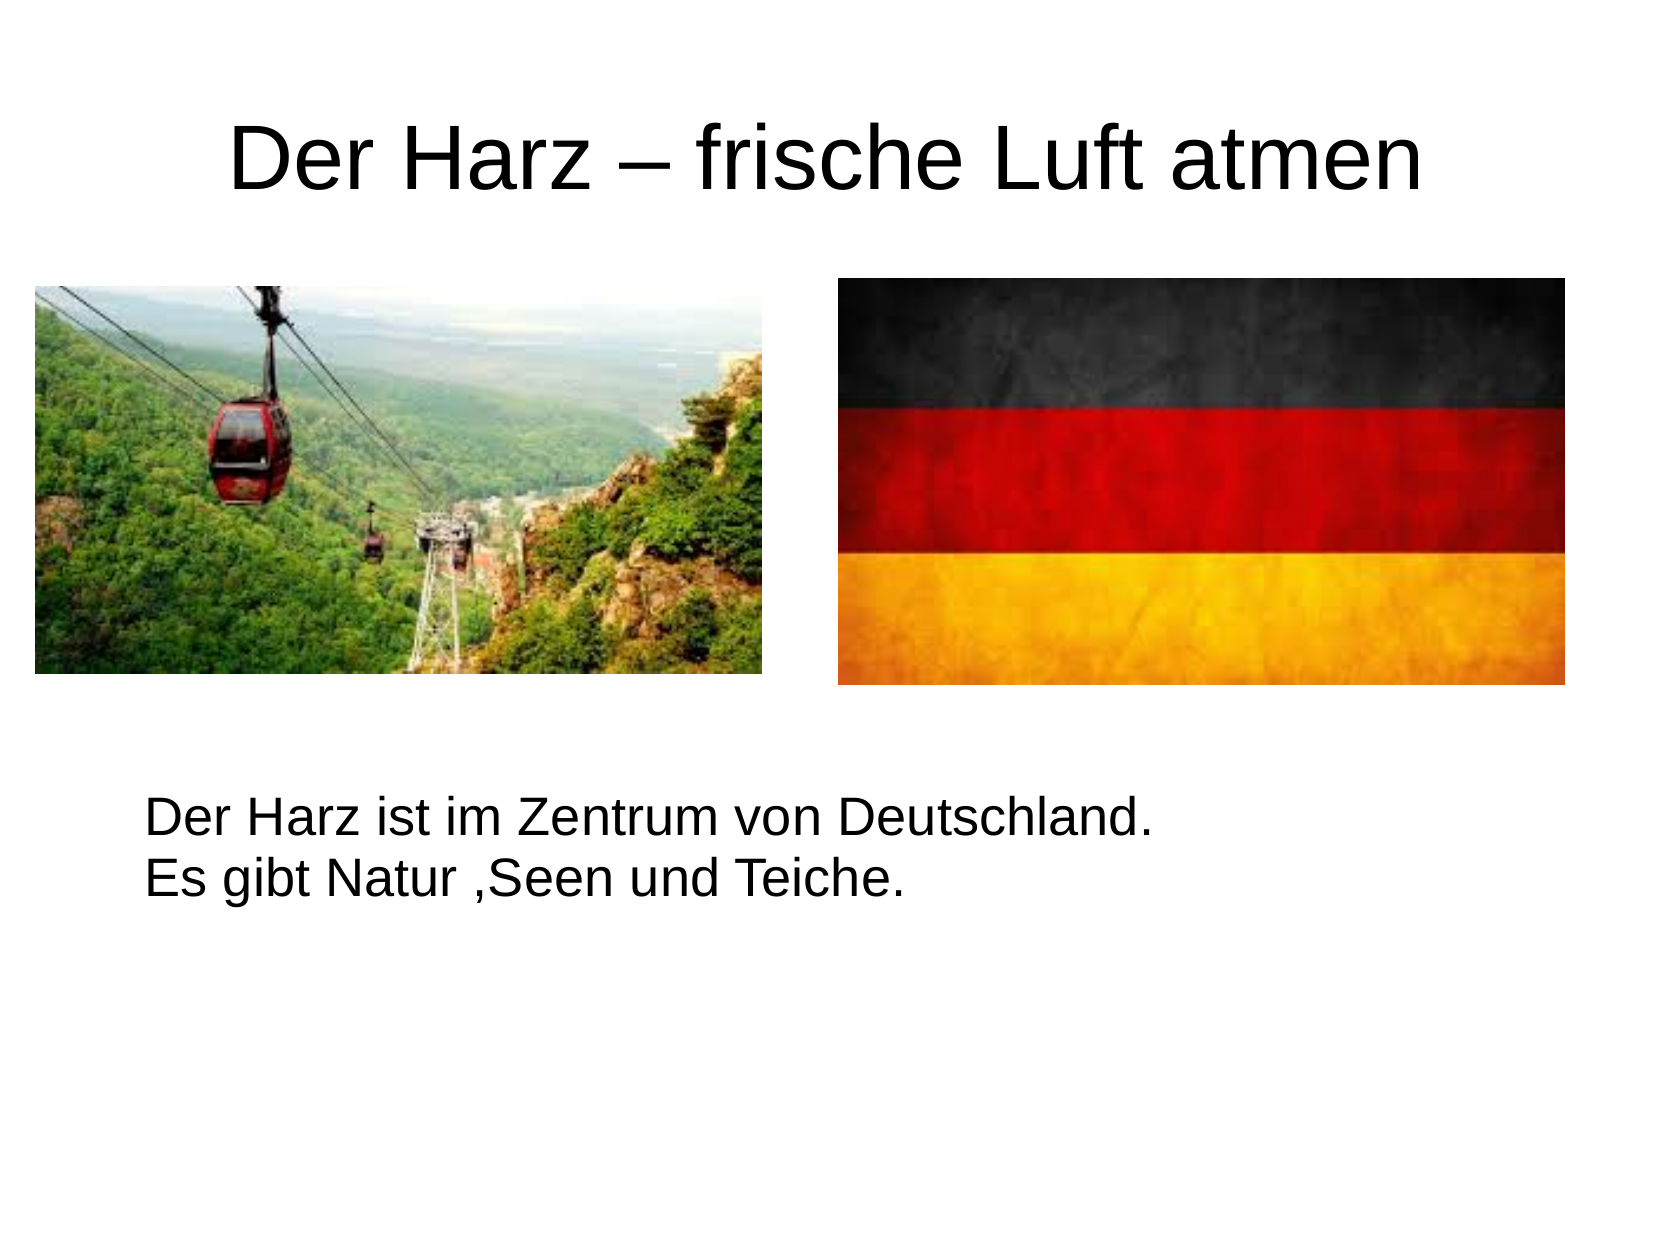

# Der Harz – frische Luft atmen
Der Harz ist im Zentrum von Deutschland.
Es gibt Natur ,Seen und Teiche.